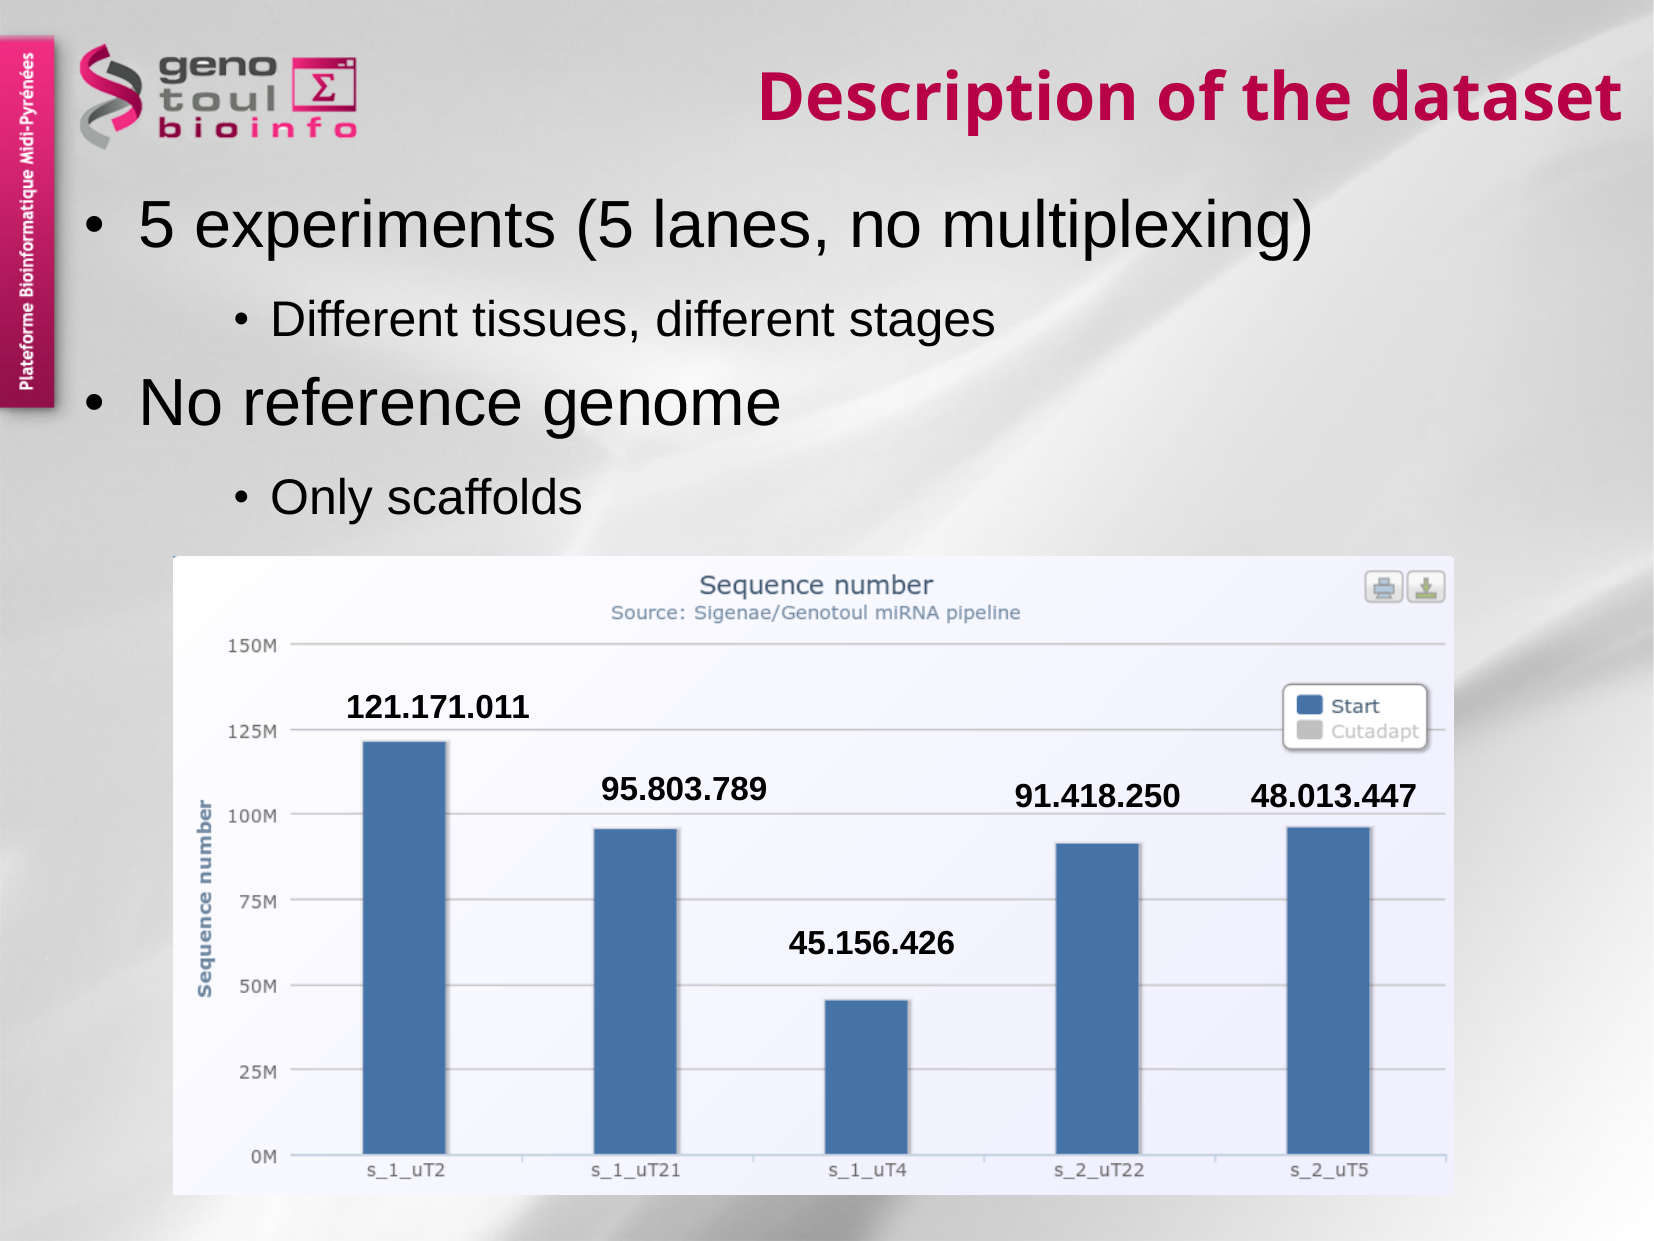

Description of the dataset
# 5 experiments (5 lanes, no multiplexing)
Different tissues, different stages
No reference genome
Only scaffolds
121.171.011
95.803.789
91.418.250
48.013.447
45.156.426